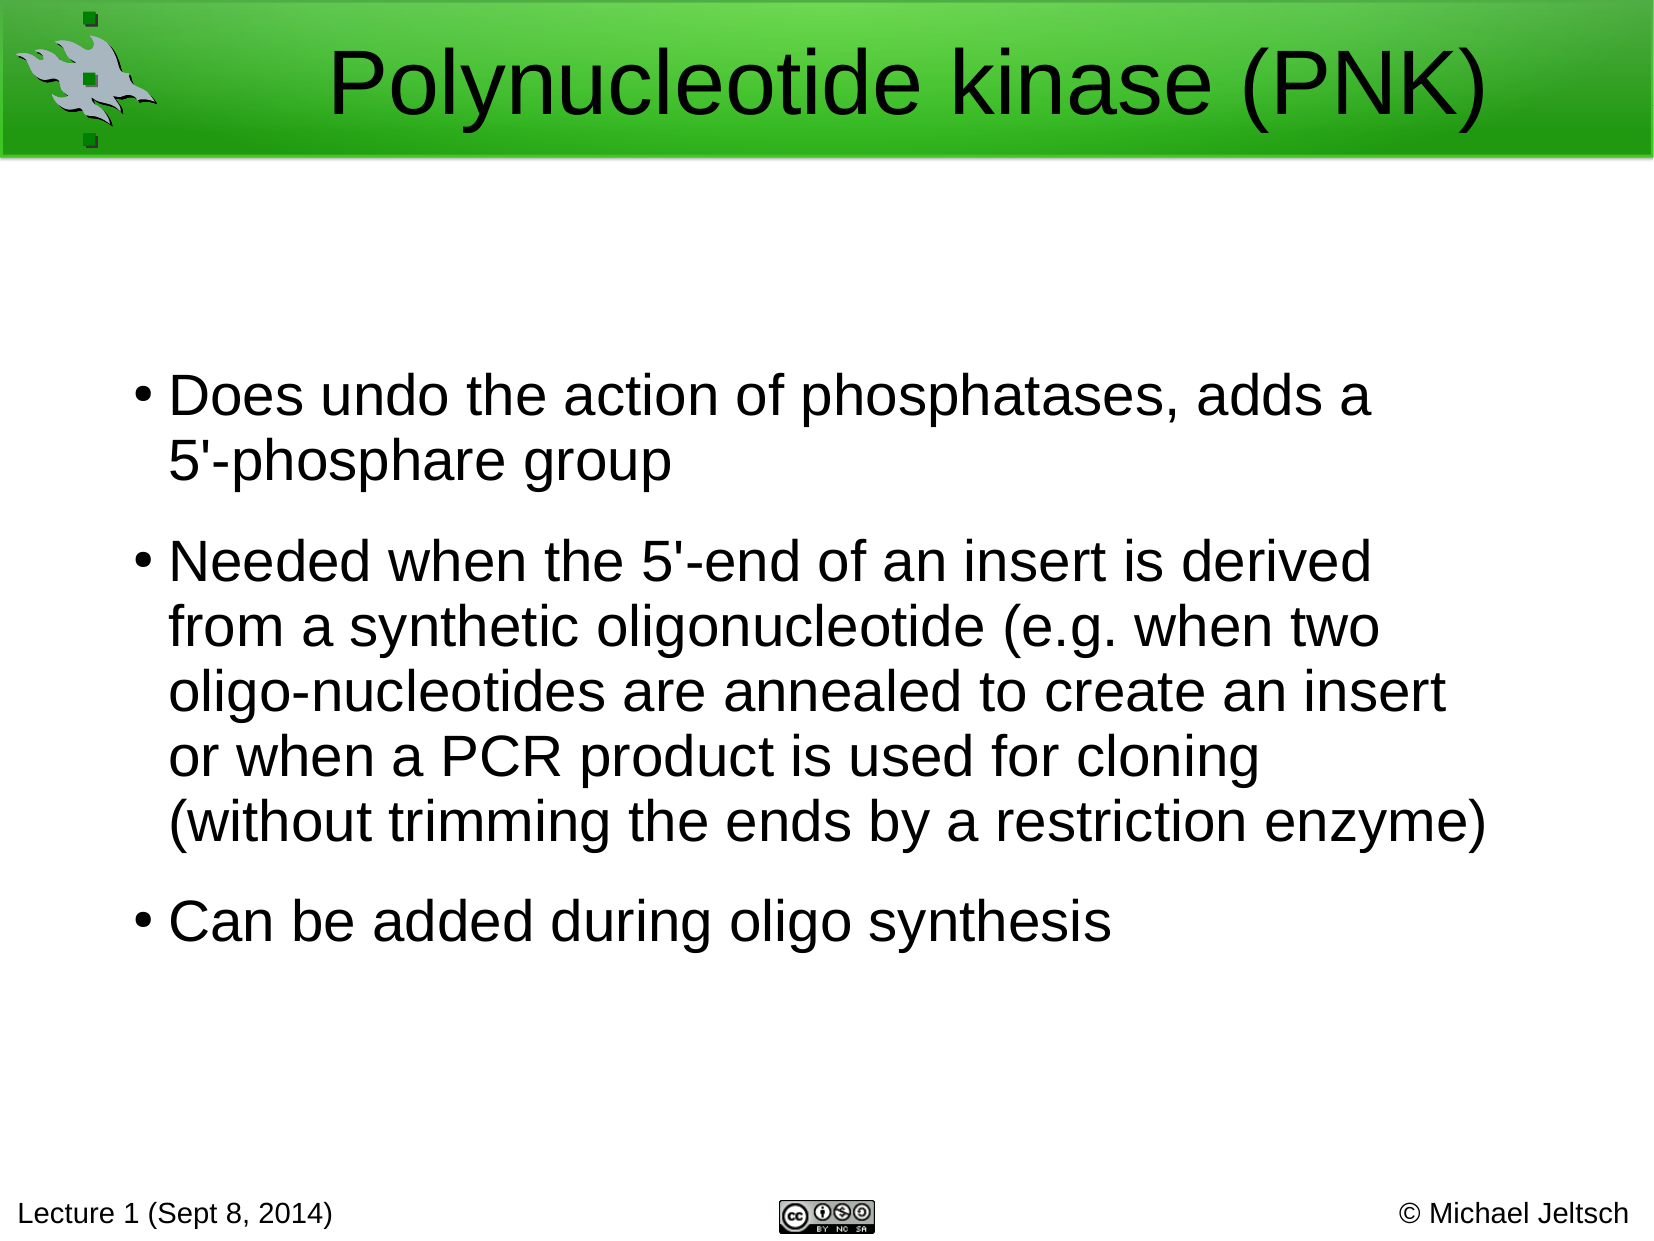

# Polynucleotide kinase (PNK)
Does undo the action of phosphatases, adds a
5'-phosphare group
Needed when the 5'-end of an insert is derived
from a synthetic oligonucleotide (e.g. when two
oligo-nucleotides are annealed to create an insert
or when a PCR product is used for cloning
(without trimming the ends by a restriction enzyme)
Can be added during oligo synthesis